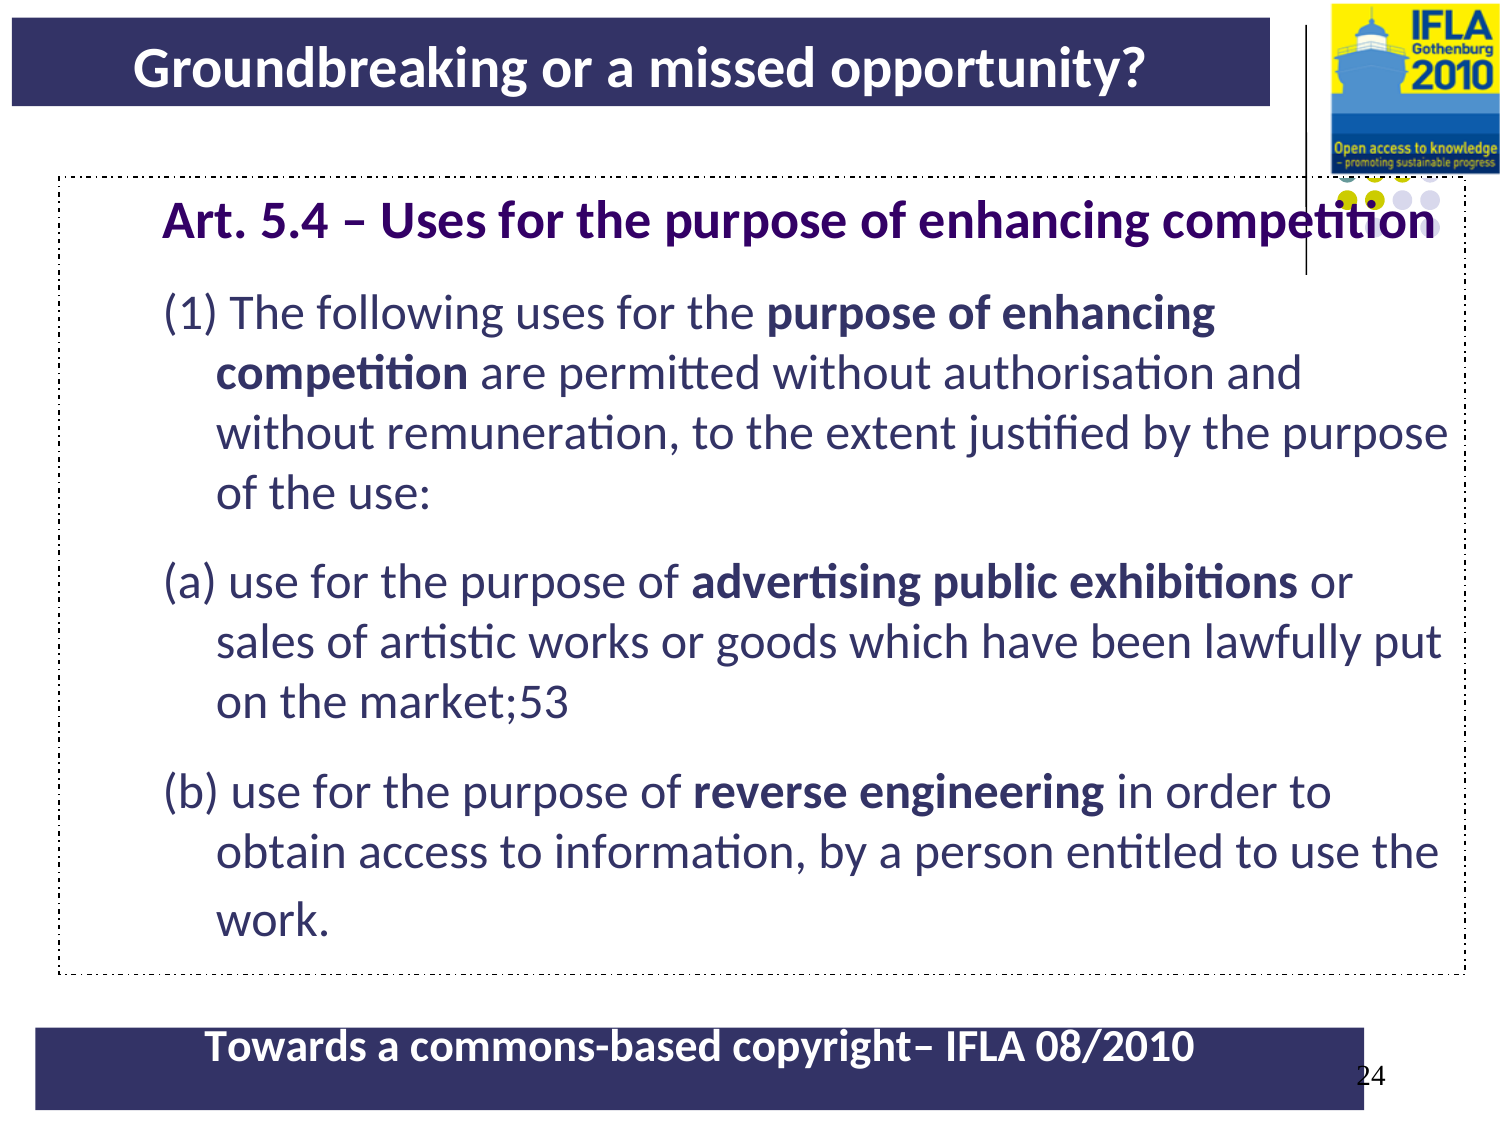

# Groundbreaking or a missed opportunity?
Art. 5.4 – Uses for the purpose of enhancing competition
(1) The following uses for the purpose of enhancing competition are permitted without authorisation and without remuneration, to the extent justified by the purpose of the use:
(a) use for the purpose of advertising public exhibitions or sales of artistic works or goods which have been lawfully put on the market;53
(b) use for the purpose of reverse engineering in order to obtain access to information, by a person entitled to use the work.